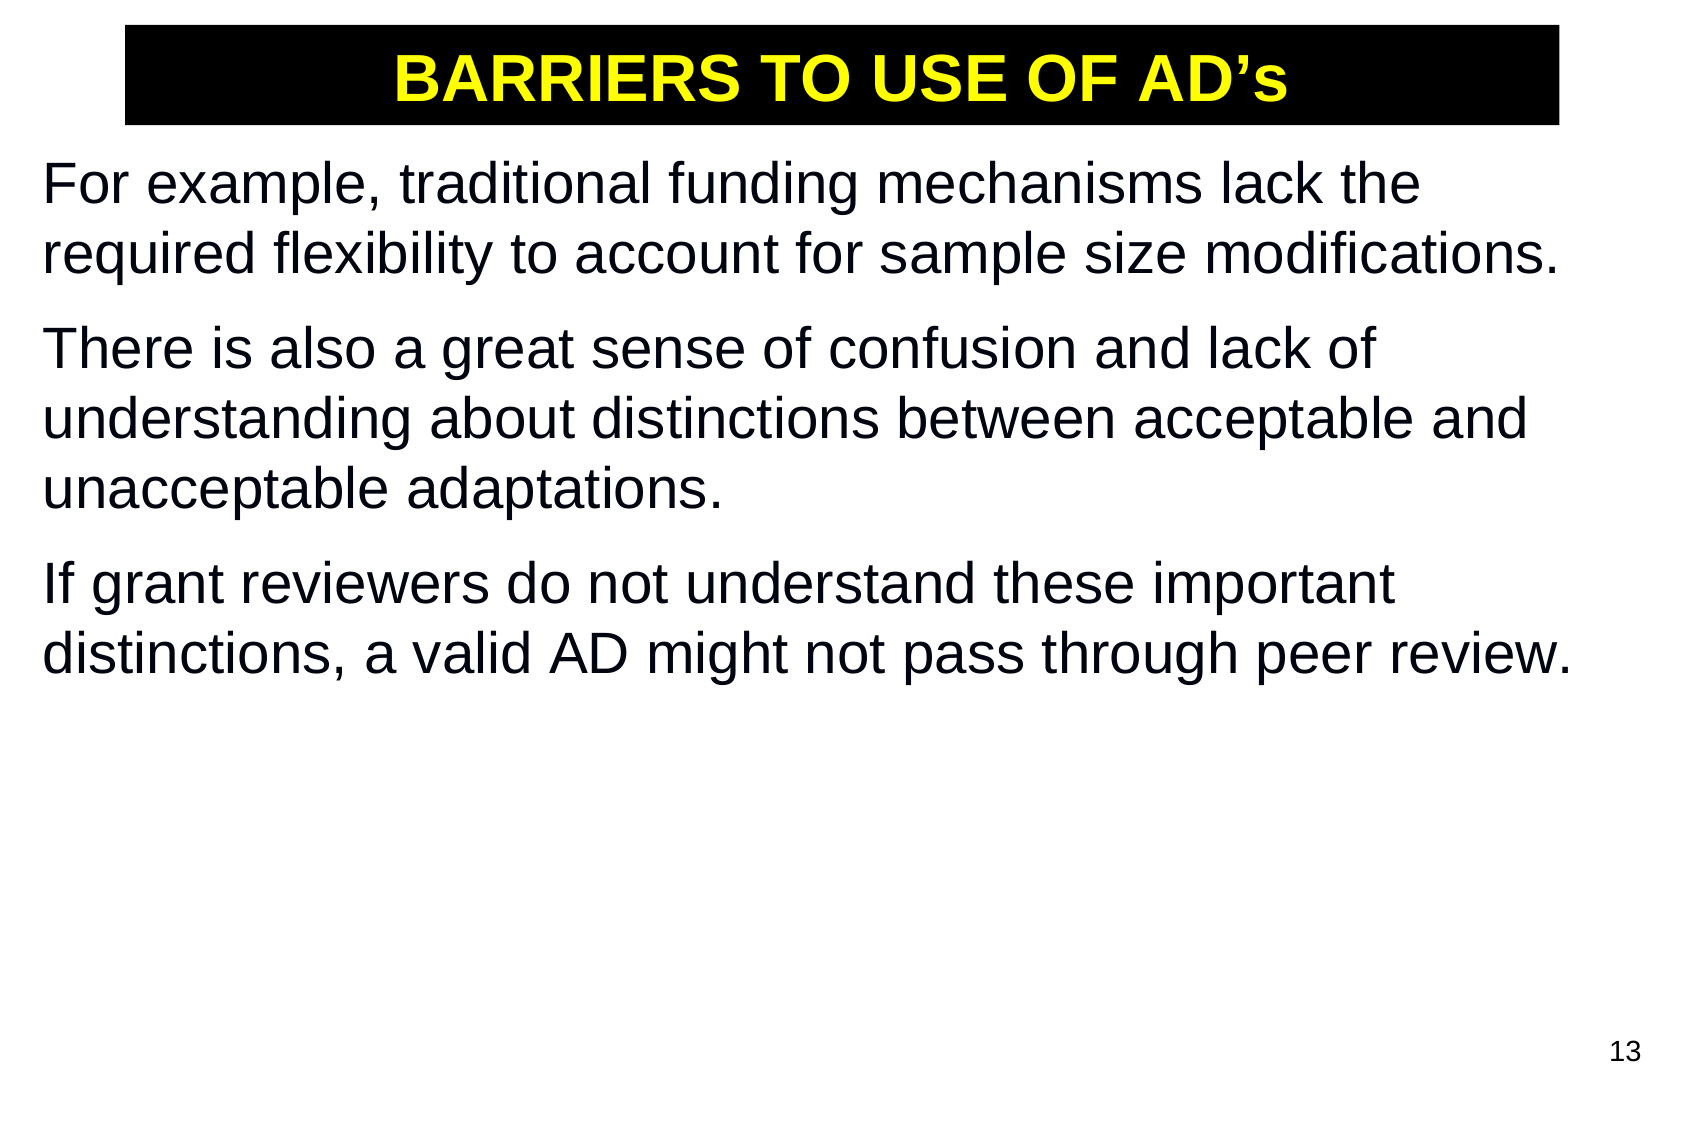

# BARRIERS TO USE OF AD’s
For example, traditional funding mechanisms lack the required flexibility to account for sample size modifications.
There is also a great sense of confusion and lack of understanding about distinctions between acceptable and unacceptable adaptations.
If grant reviewers do not understand these important distinctions, a valid AD might not pass through peer review.
12